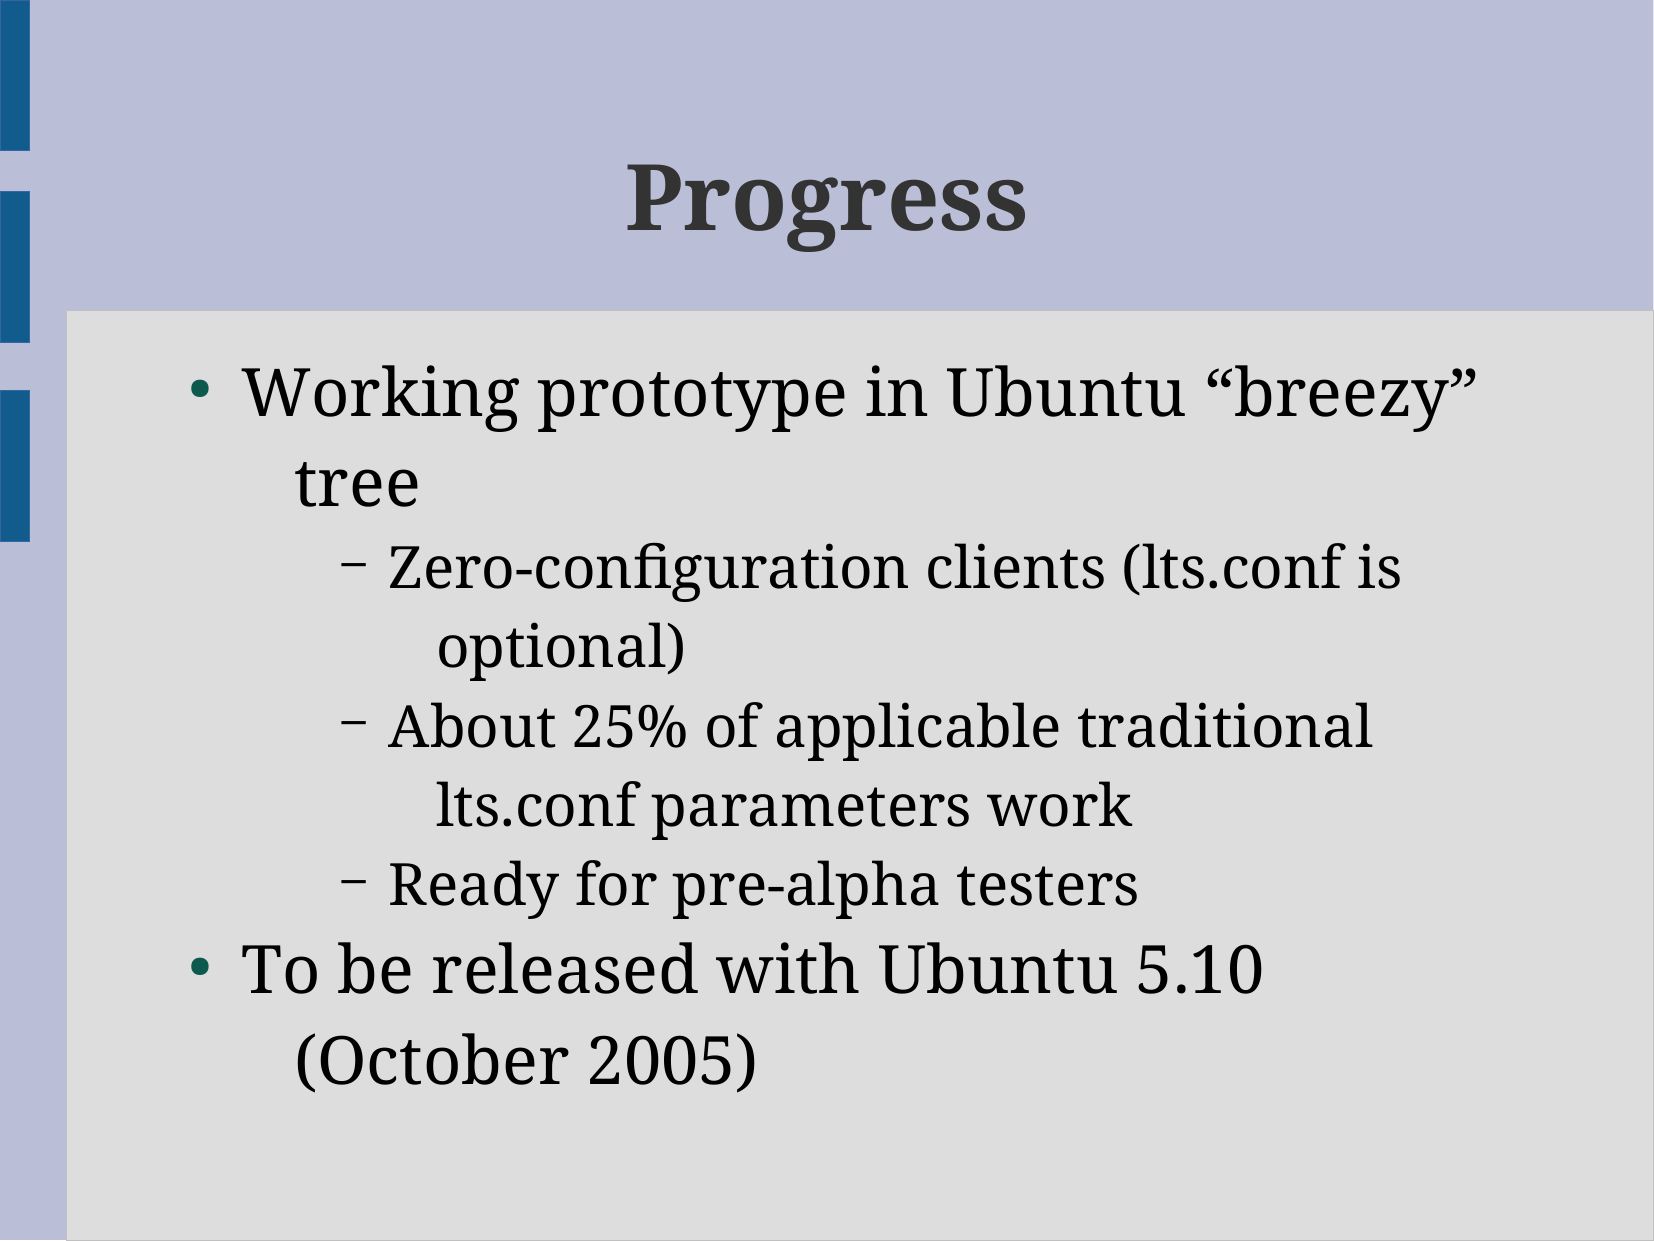

# Progress
Working prototype in Ubuntu “breezy” tree
Zero-configuration clients (lts.conf is optional)
About 25% of applicable traditional lts.conf parameters work
Ready for pre-alpha testers
To be released with Ubuntu 5.10 (October 2005)